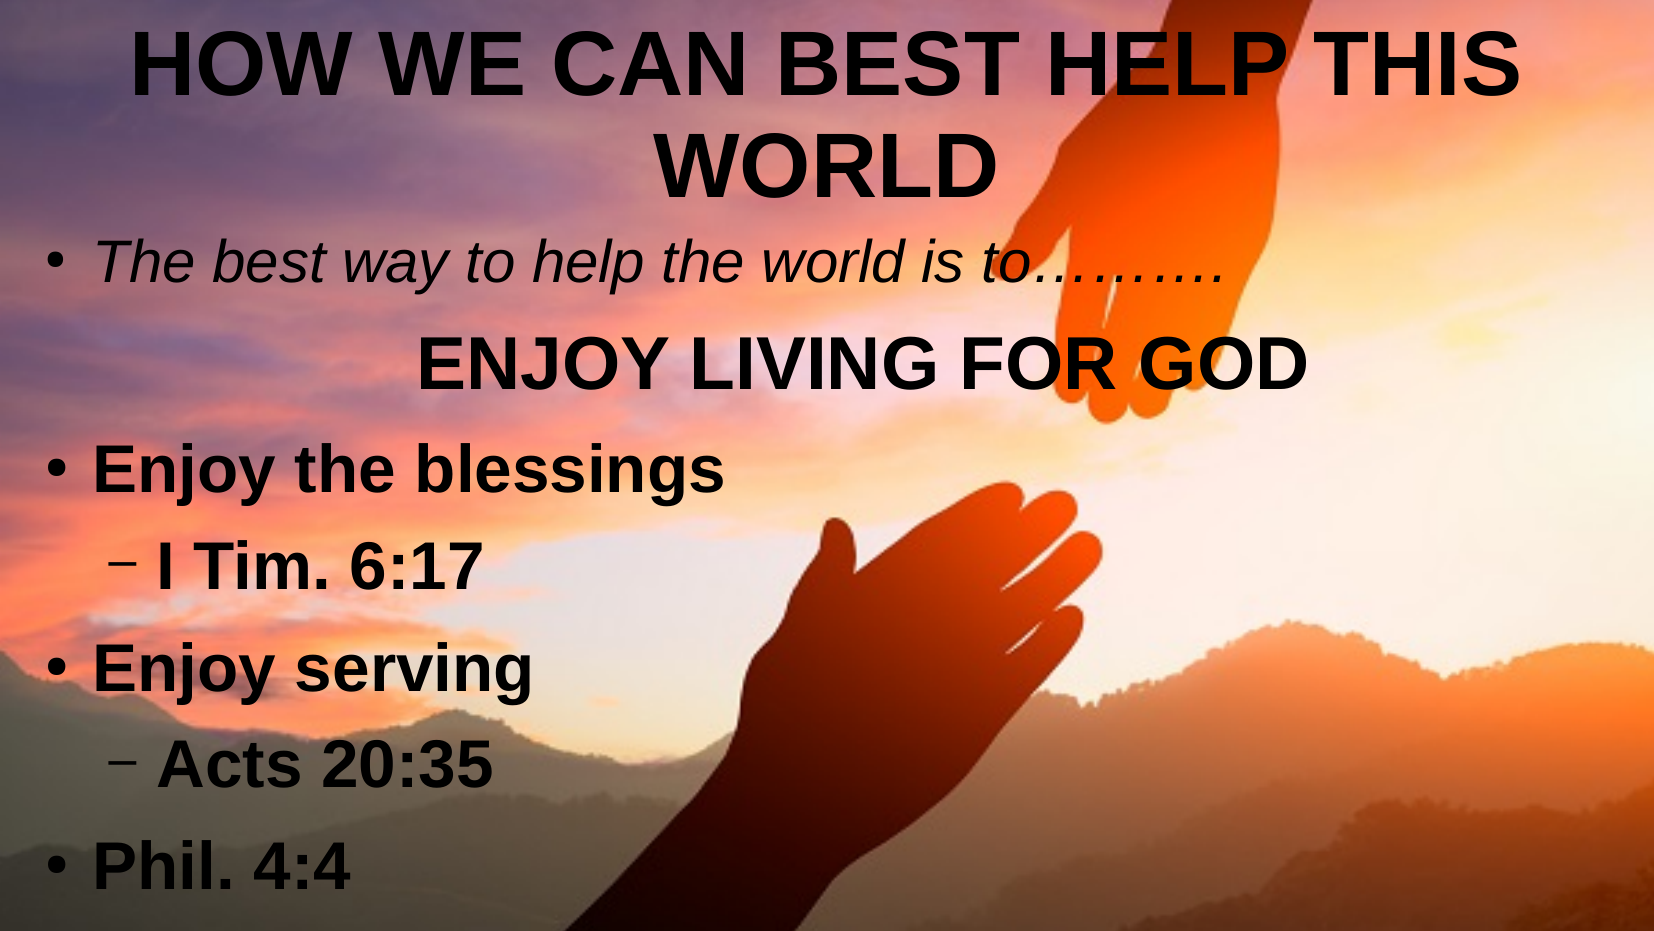

# HOW WE CAN BEST HELP THIS WORLD
The best way to help the world is to……….
ENJOY LIVING FOR GOD
Enjoy the blessings
I Tim. 6:17
Enjoy serving
Acts 20:35
Phil. 4:4